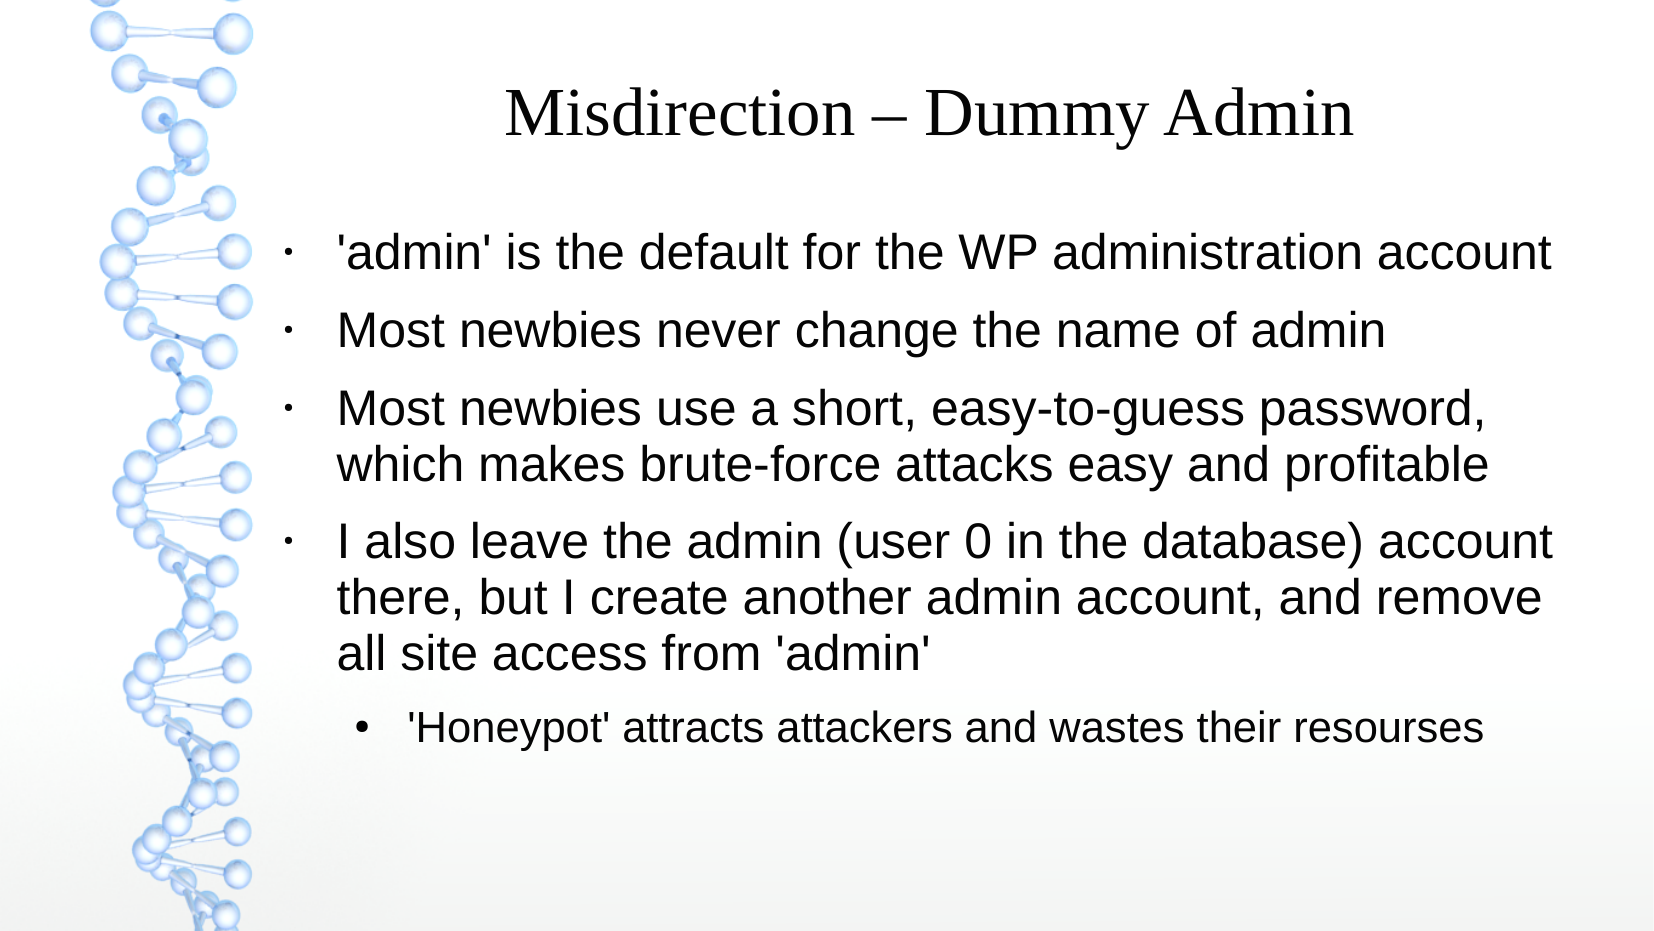

# Misdirection – Dummy Admin
'admin' is the default for the WP administration account
Most newbies never change the name of admin
Most newbies use a short, easy-to-guess password, which makes brute-force attacks easy and profitable
I also leave the admin (user 0 in the database) account there, but I create another admin account, and remove all site access from 'admin'
'Honeypot' attracts attackers and wastes their resourses